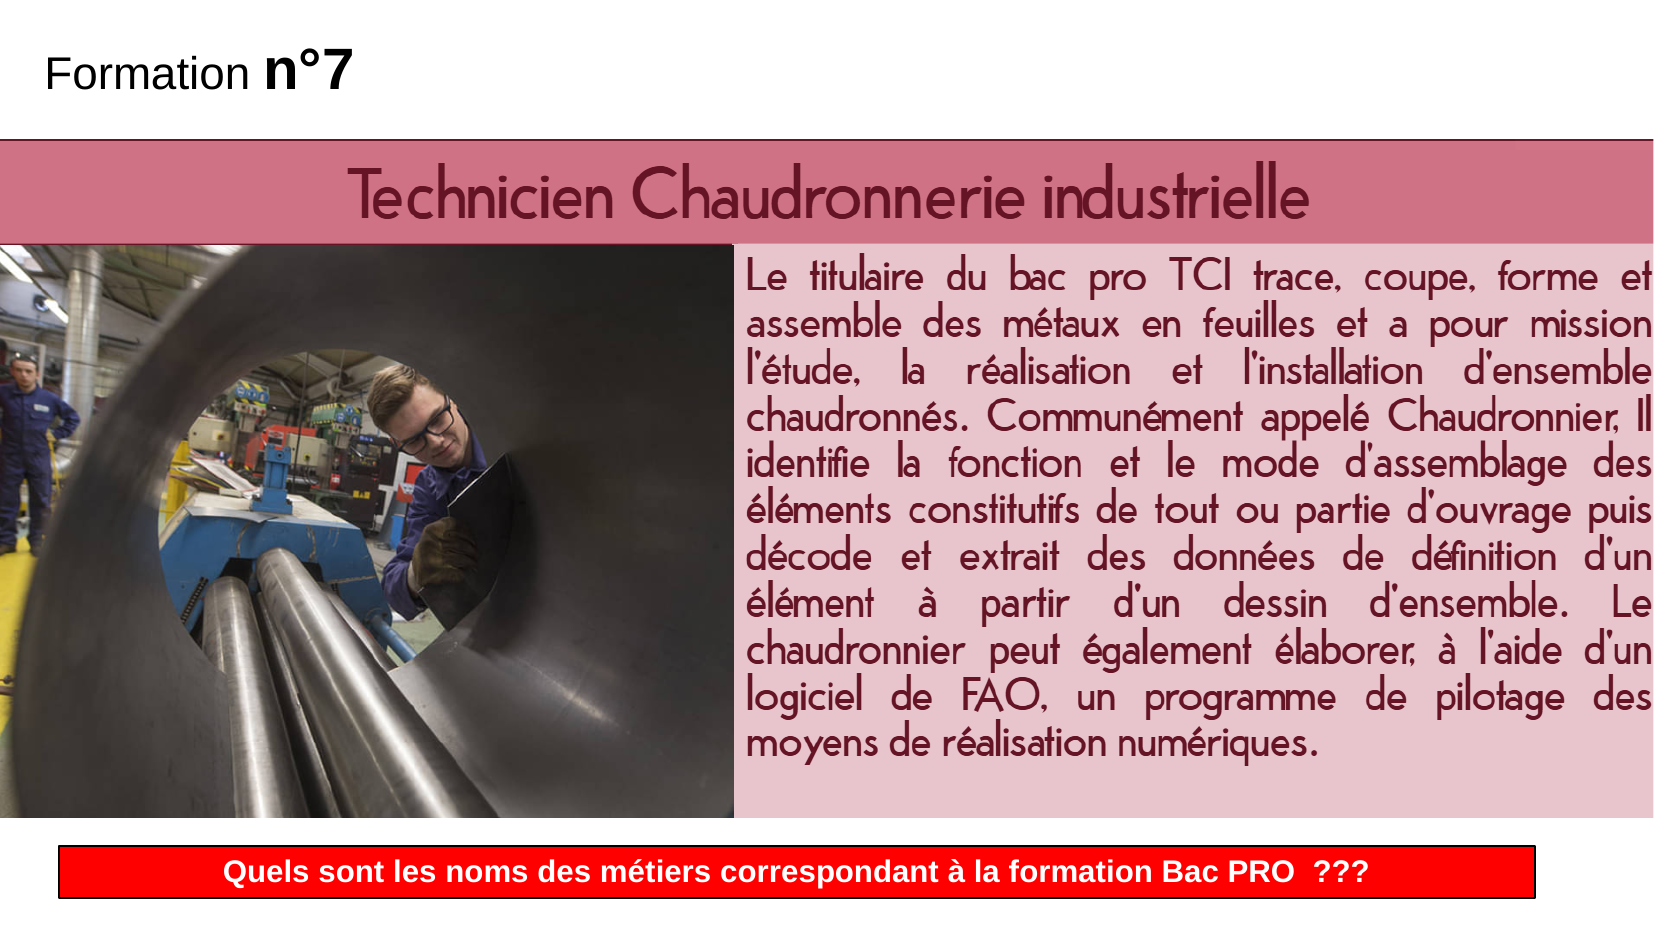

Formation n°7
Quels sont les noms des métiers correspondant à la formation Bac PRO  ???